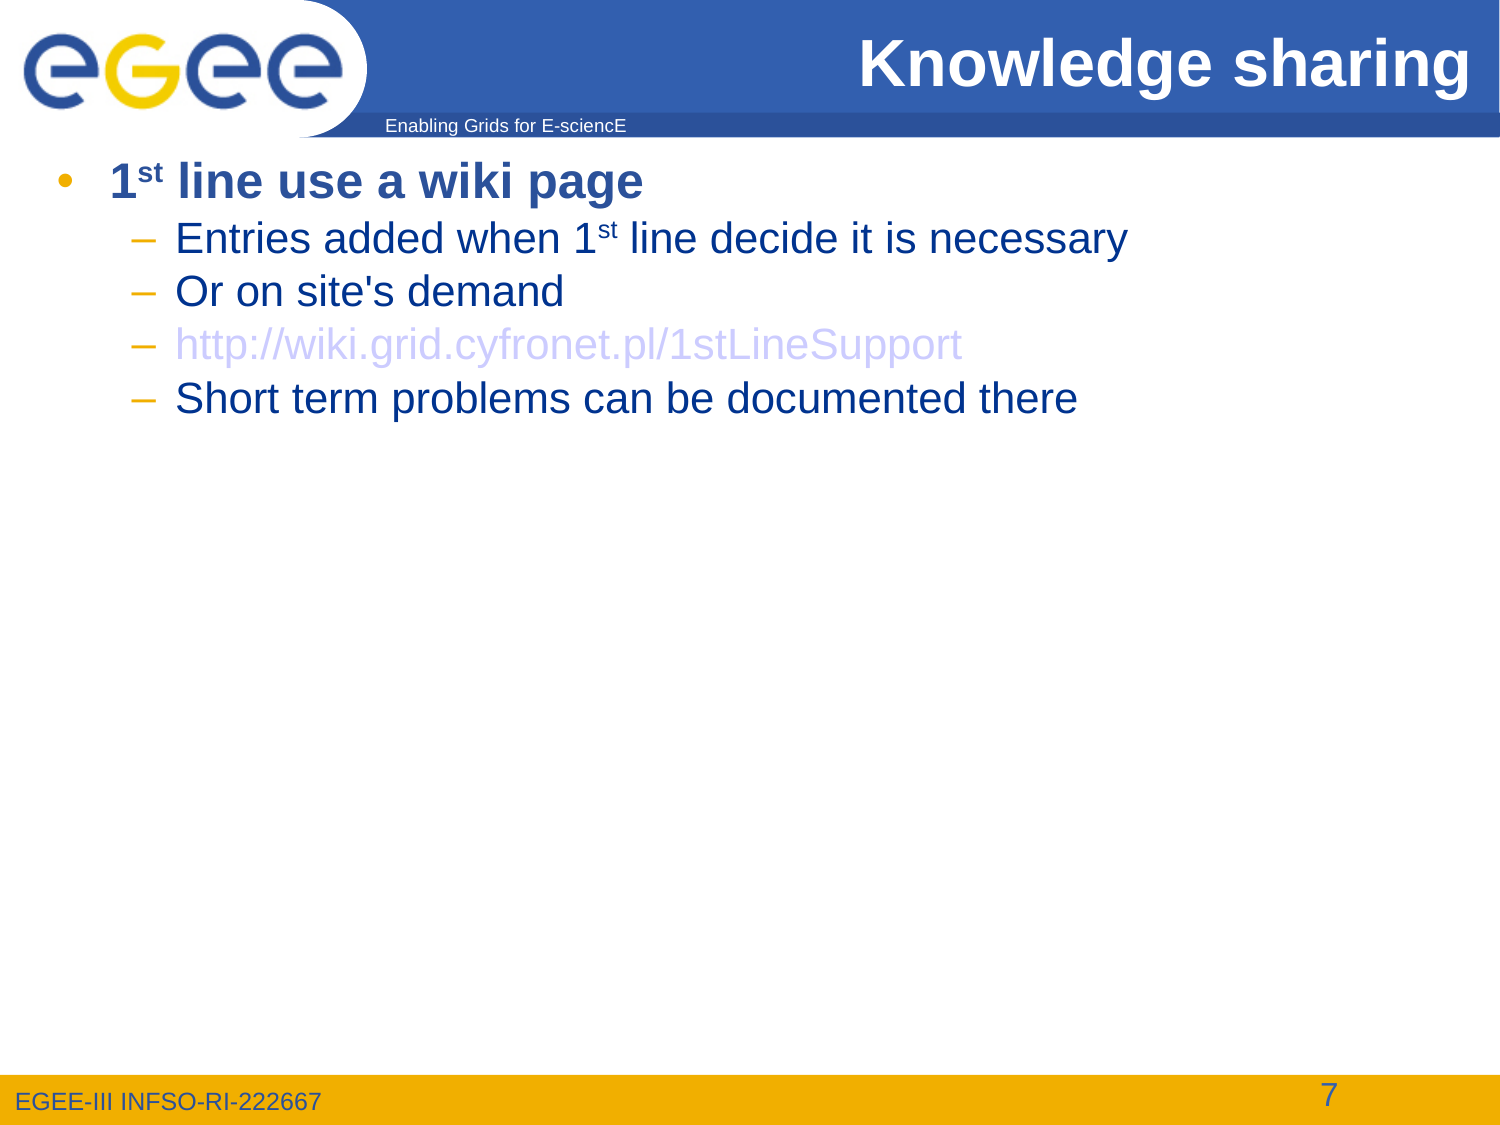

# Knowledge sharing
1st line use a wiki page
Entries added when 1st line decide it is necessary
Or on site's demand
http://wiki.grid.cyfronet.pl/1stLineSupport
Short term problems can be documented there
7